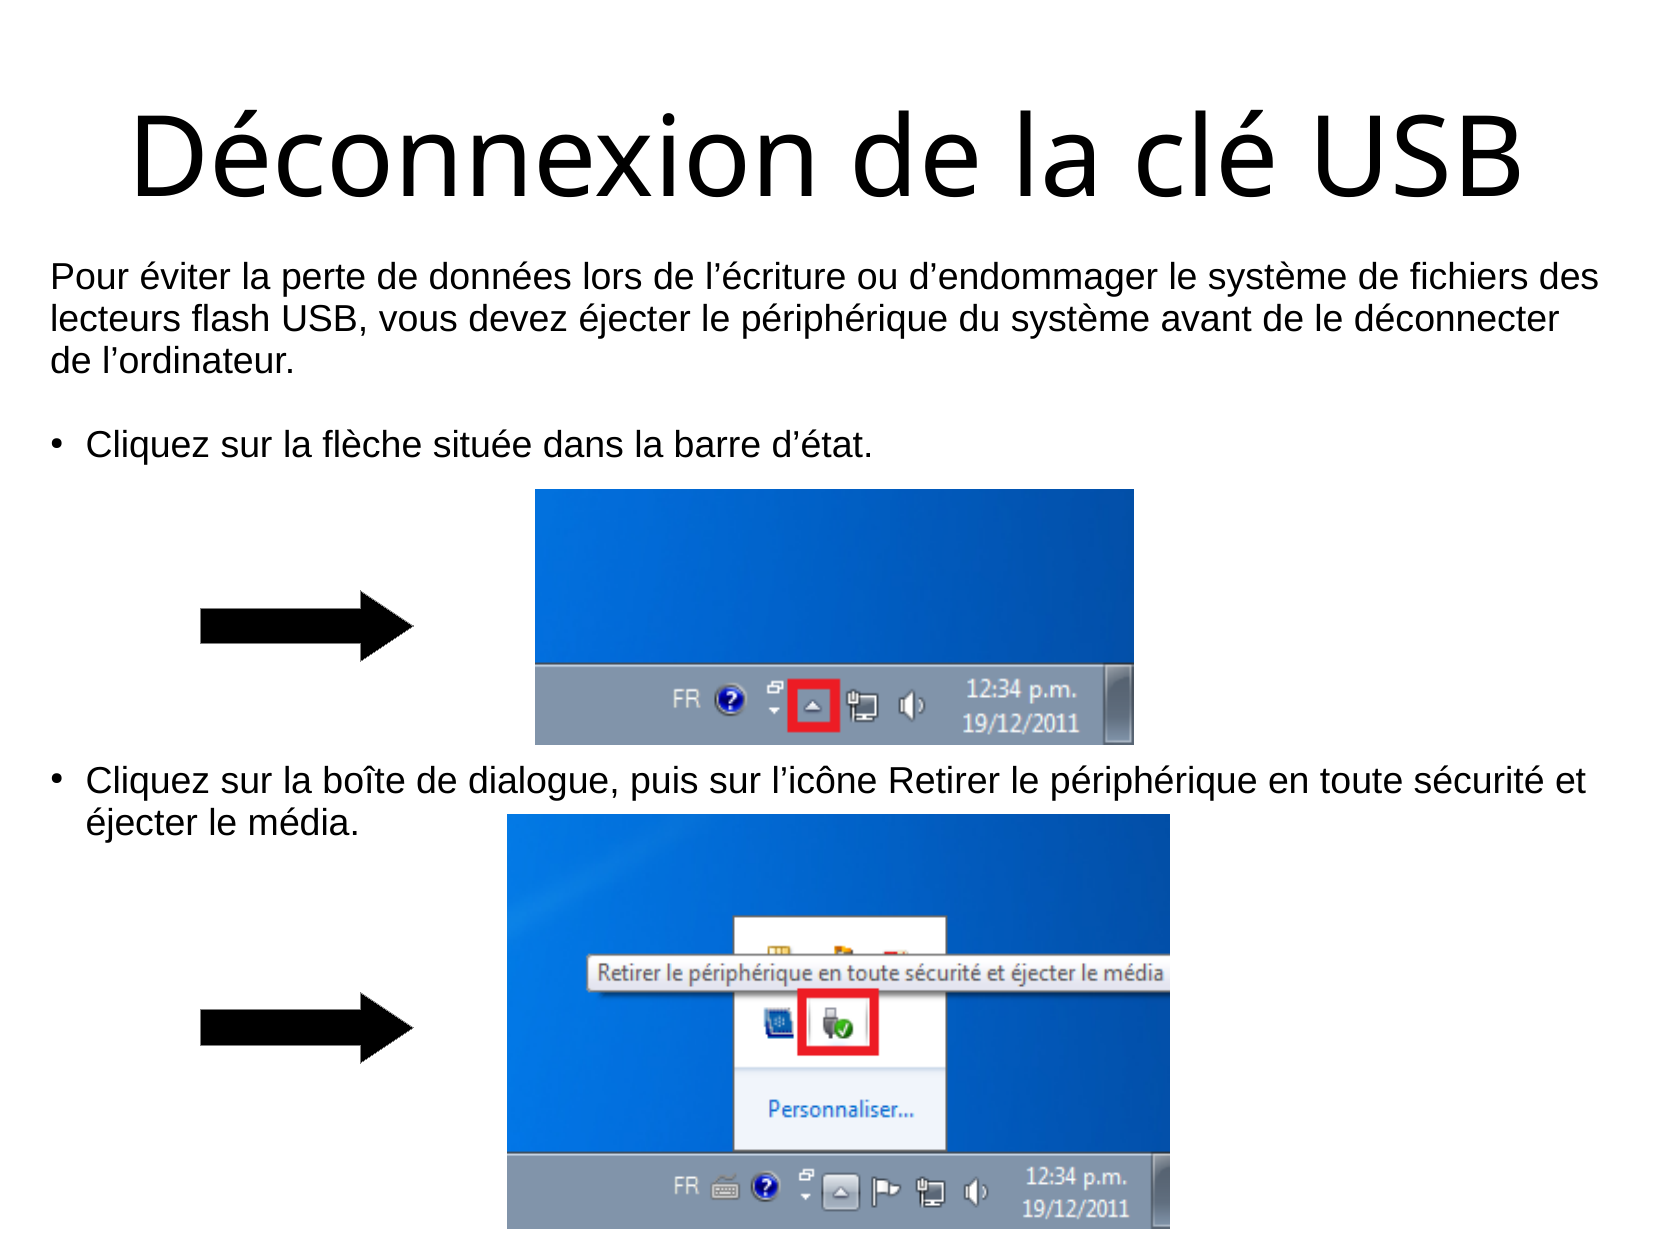

# Déconnexion de la clé USB
Pour éviter la perte de données lors de l’écriture ou d’endommager le système de fichiers des lecteurs flash USB, vous devez éjecter le périphérique du système avant de le déconnecter de l’ordinateur.
Cliquez sur la flèche située dans la barre d’état.
Cliquez sur la boîte de dialogue, puis sur l’icône Retirer le périphérique en toute sécurité et éjecter le média.